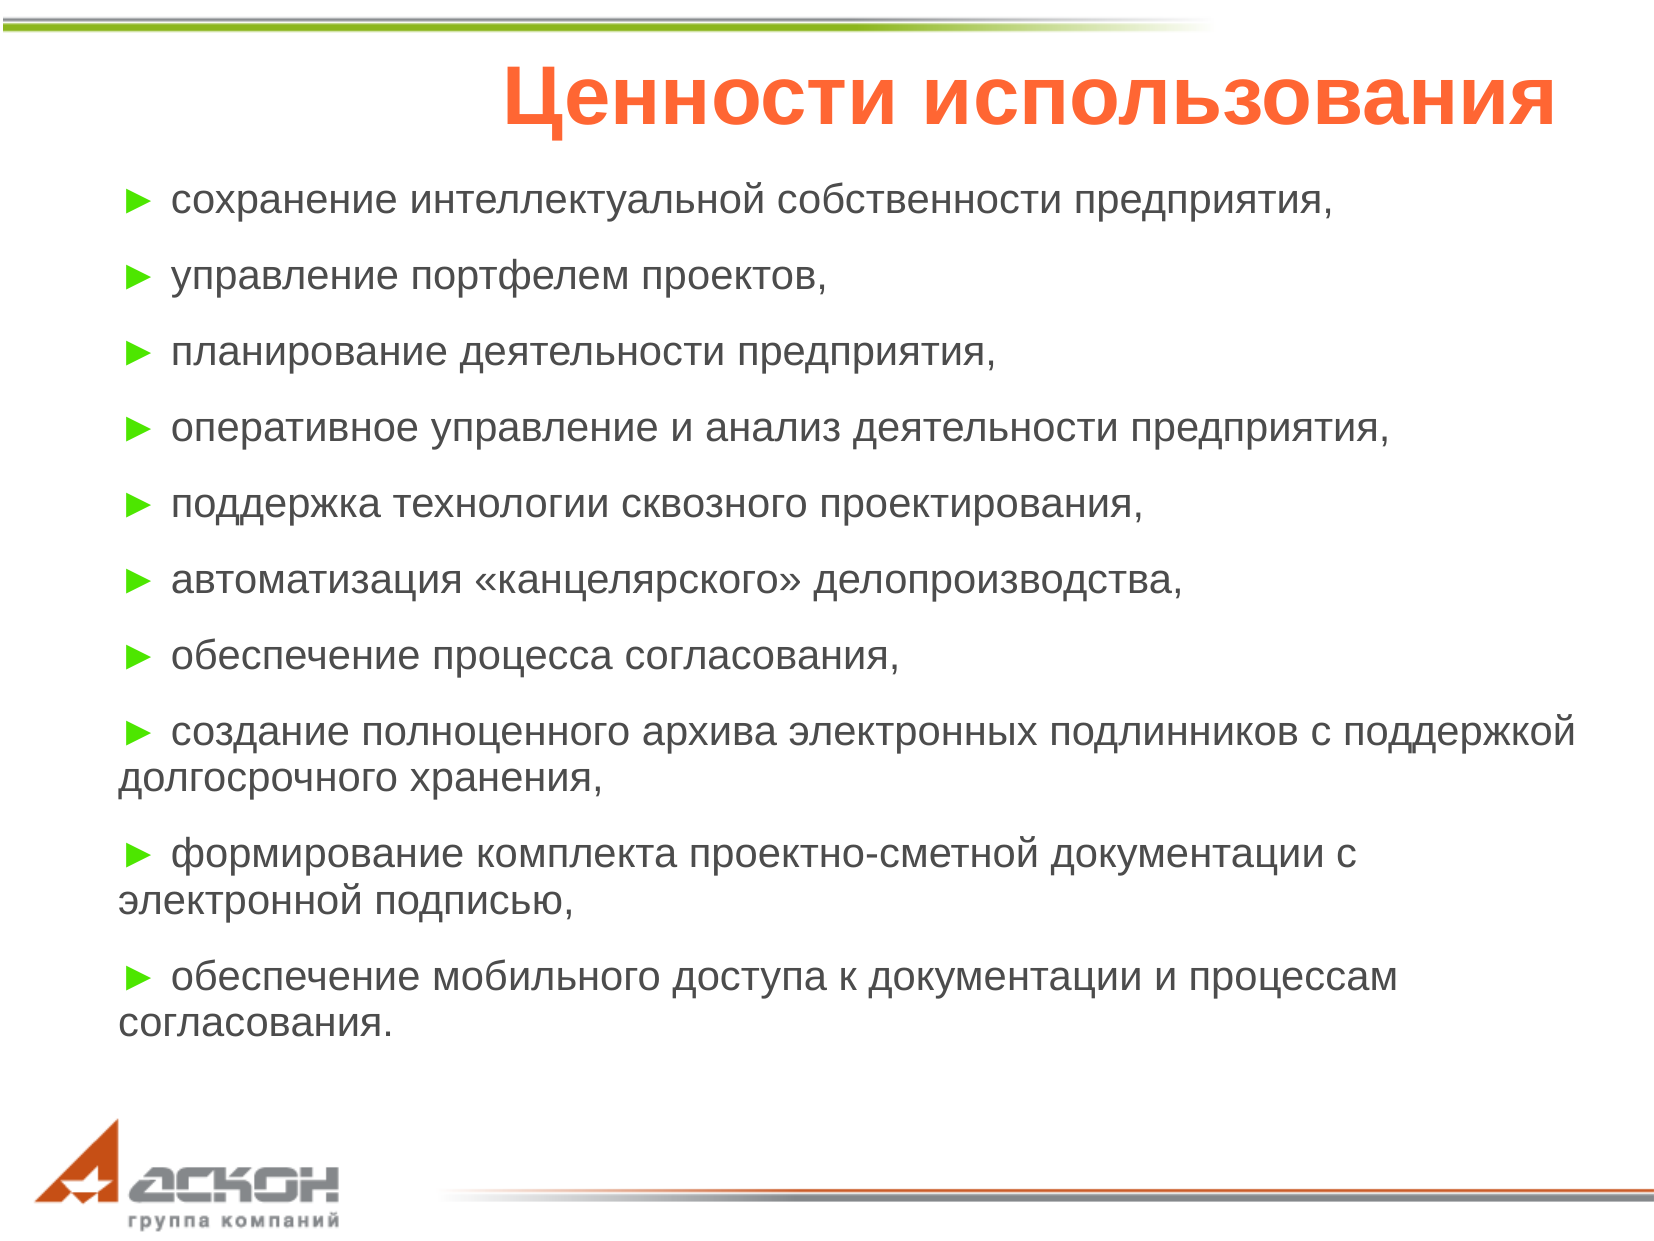

# Ценности использования
► сохранение интеллектуальной собственности предприятия,
► управление портфелем проектов,
► планирование деятельности предприятия,
► оперативное управление и анализ деятельности предприятия,
► поддержка технологии сквозного проектирования,
► автоматизация «канцелярского» делопроизводства,
► обеспечение процесса согласования,
► создание полноценного архива электронных подлинников с поддержкой долгосрочного хранения,
► формирование комплекта проектно-сметной документации с электронной подписью,
► обеспечение мобильного доступа к документации и процессам согласования.